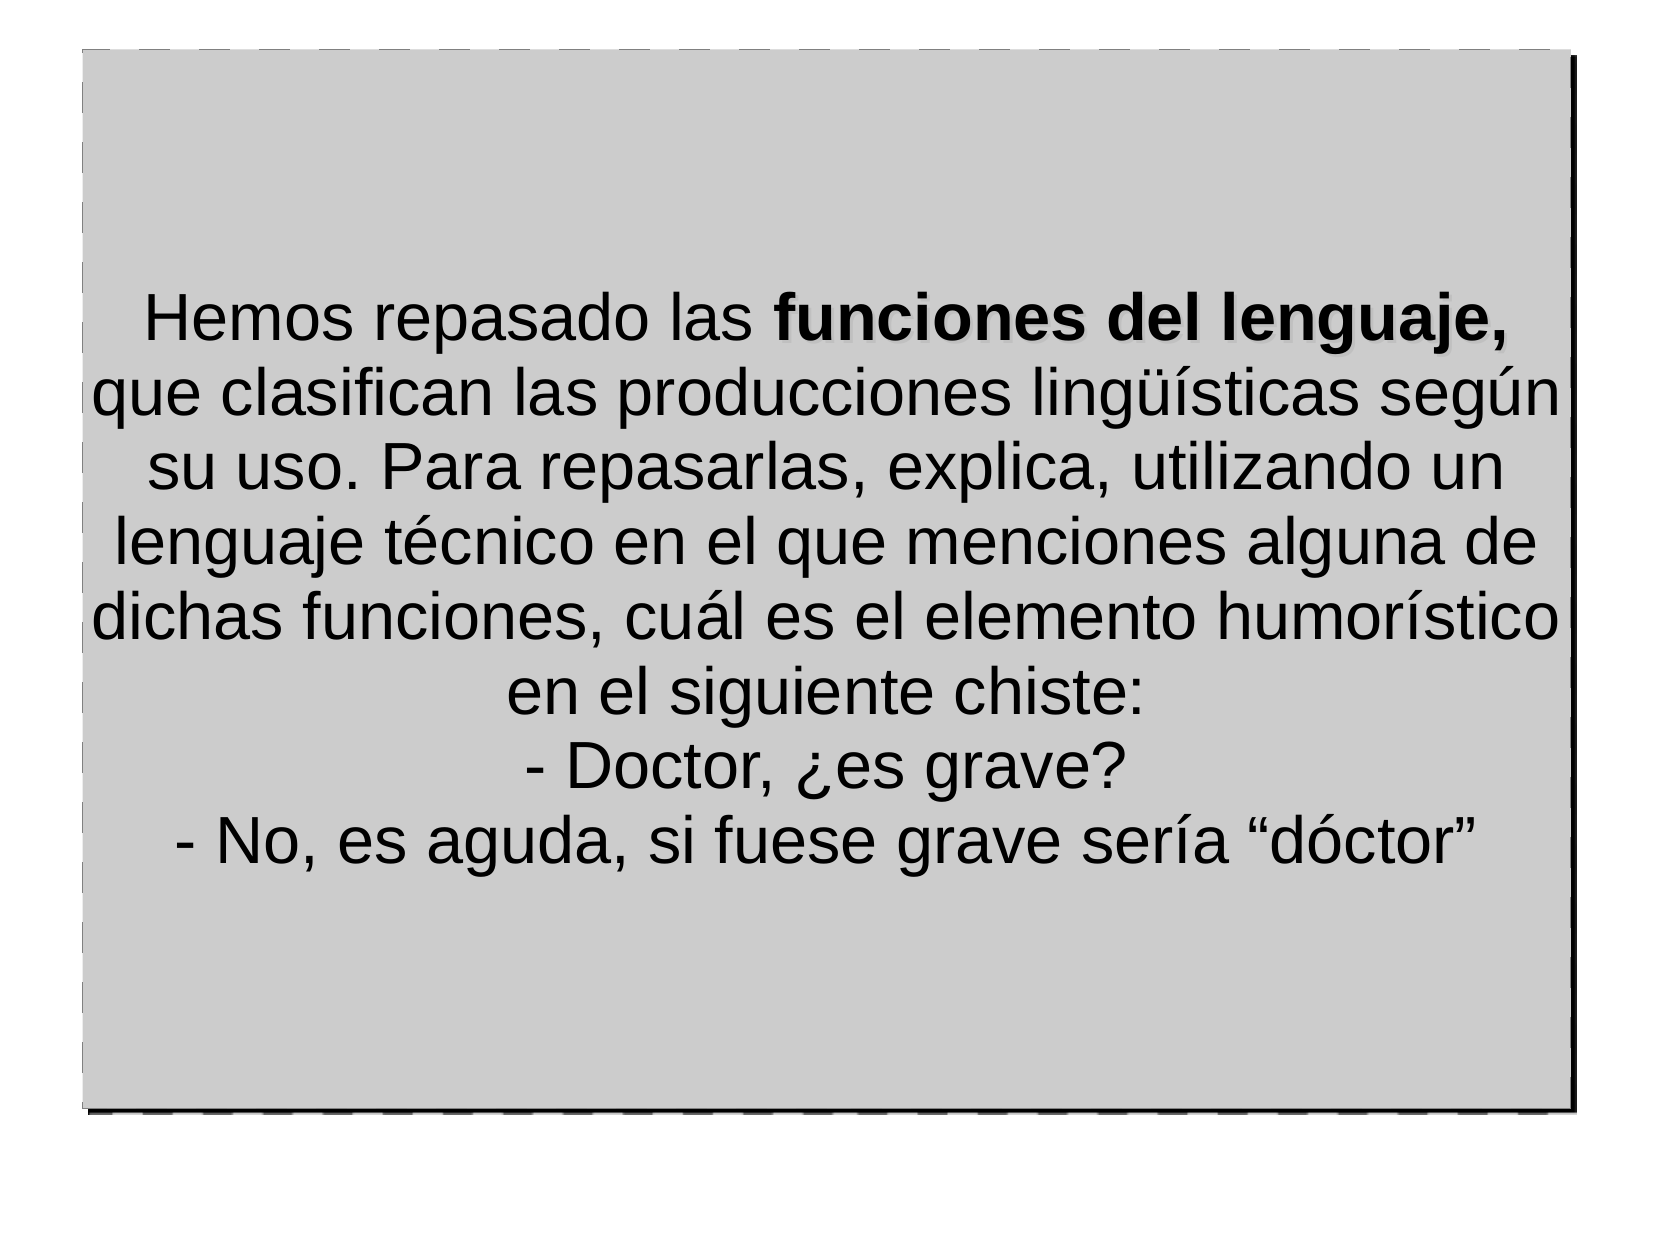

# Hemos repasado las funciones del lenguaje, que clasifican las producciones lingüísticas según su uso. Para repasarlas, explica, utilizando un lenguaje técnico en el que menciones alguna de dichas funciones, cuál es el elemento humorístico en el siguiente chiste:
- Doctor, ¿es grave?
- No, es aguda, si fuese grave sería “dóctor”